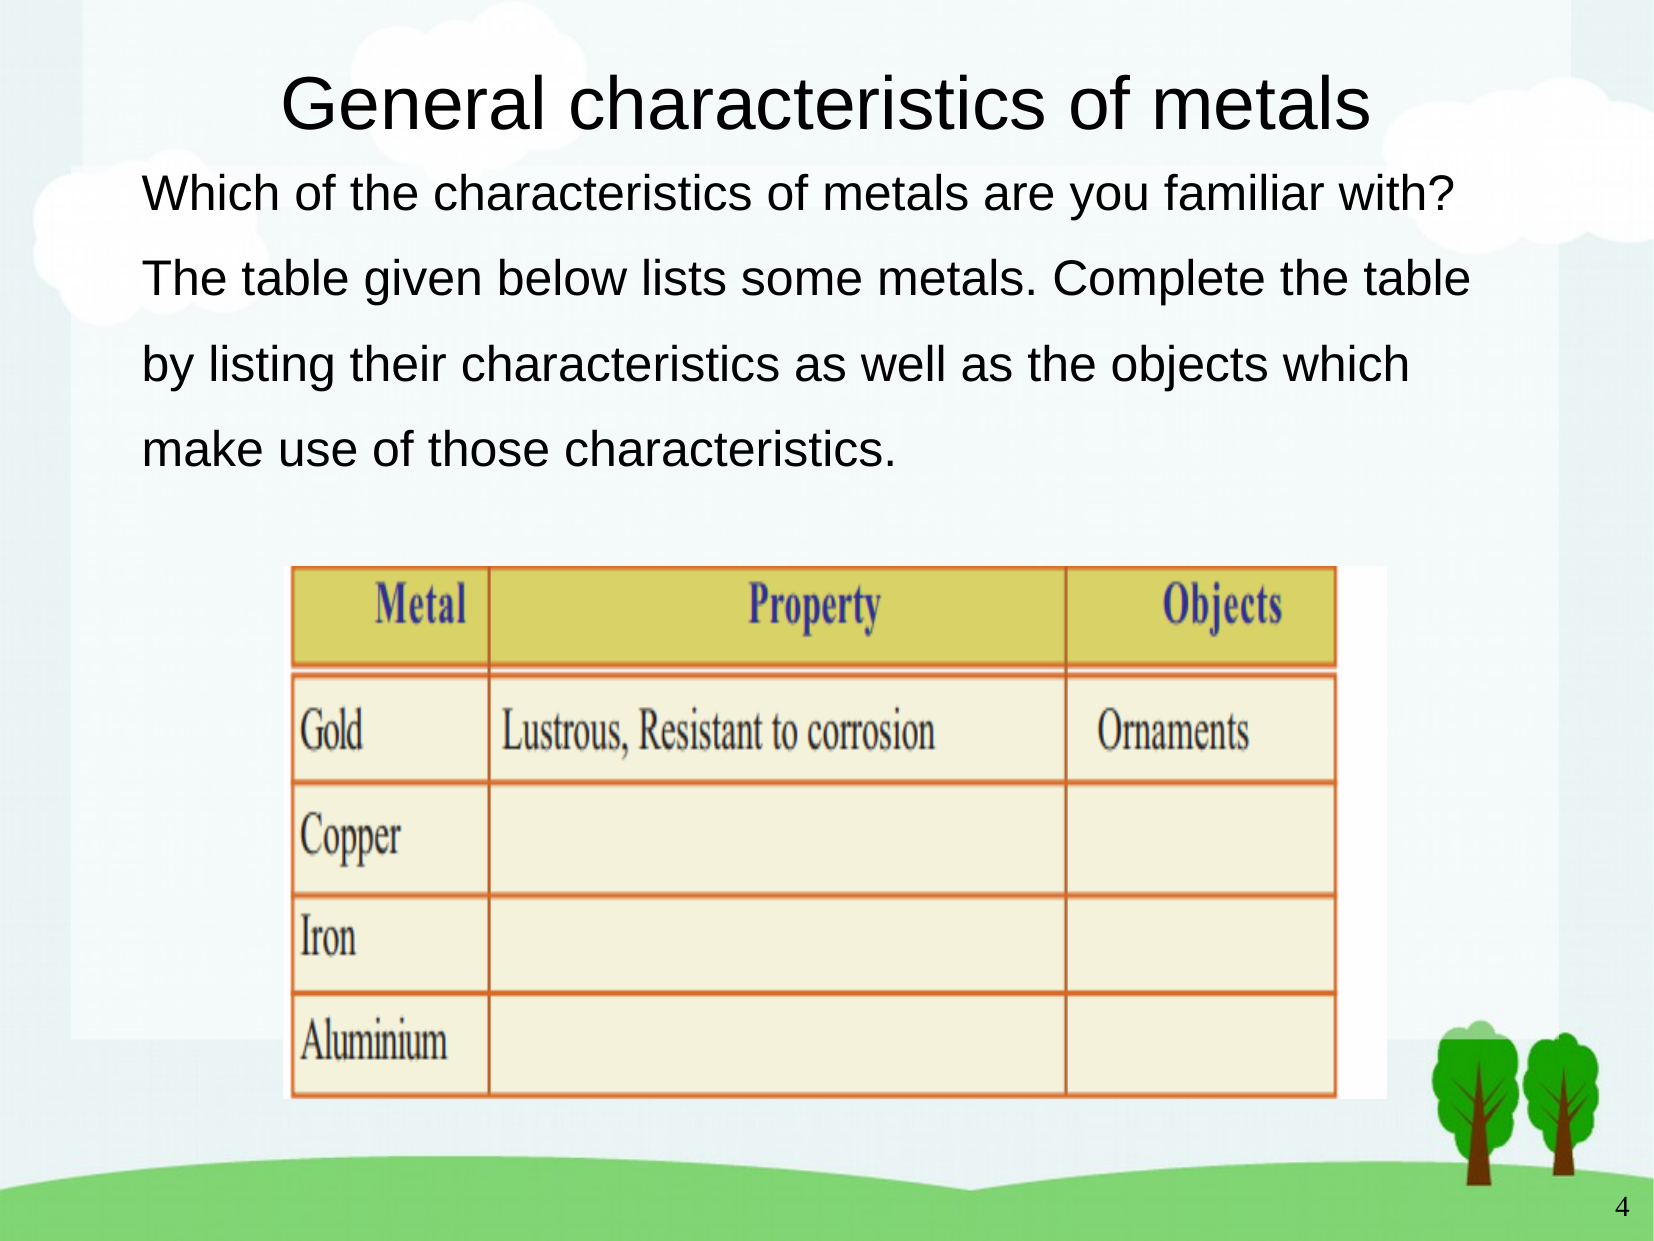

# General characteristics of metals
Which of the characteristics of metals are you familiar with?
The table given below lists some metals. Complete the table
by listing their characteristics as well as the objects which
make use of those characteristics.
4